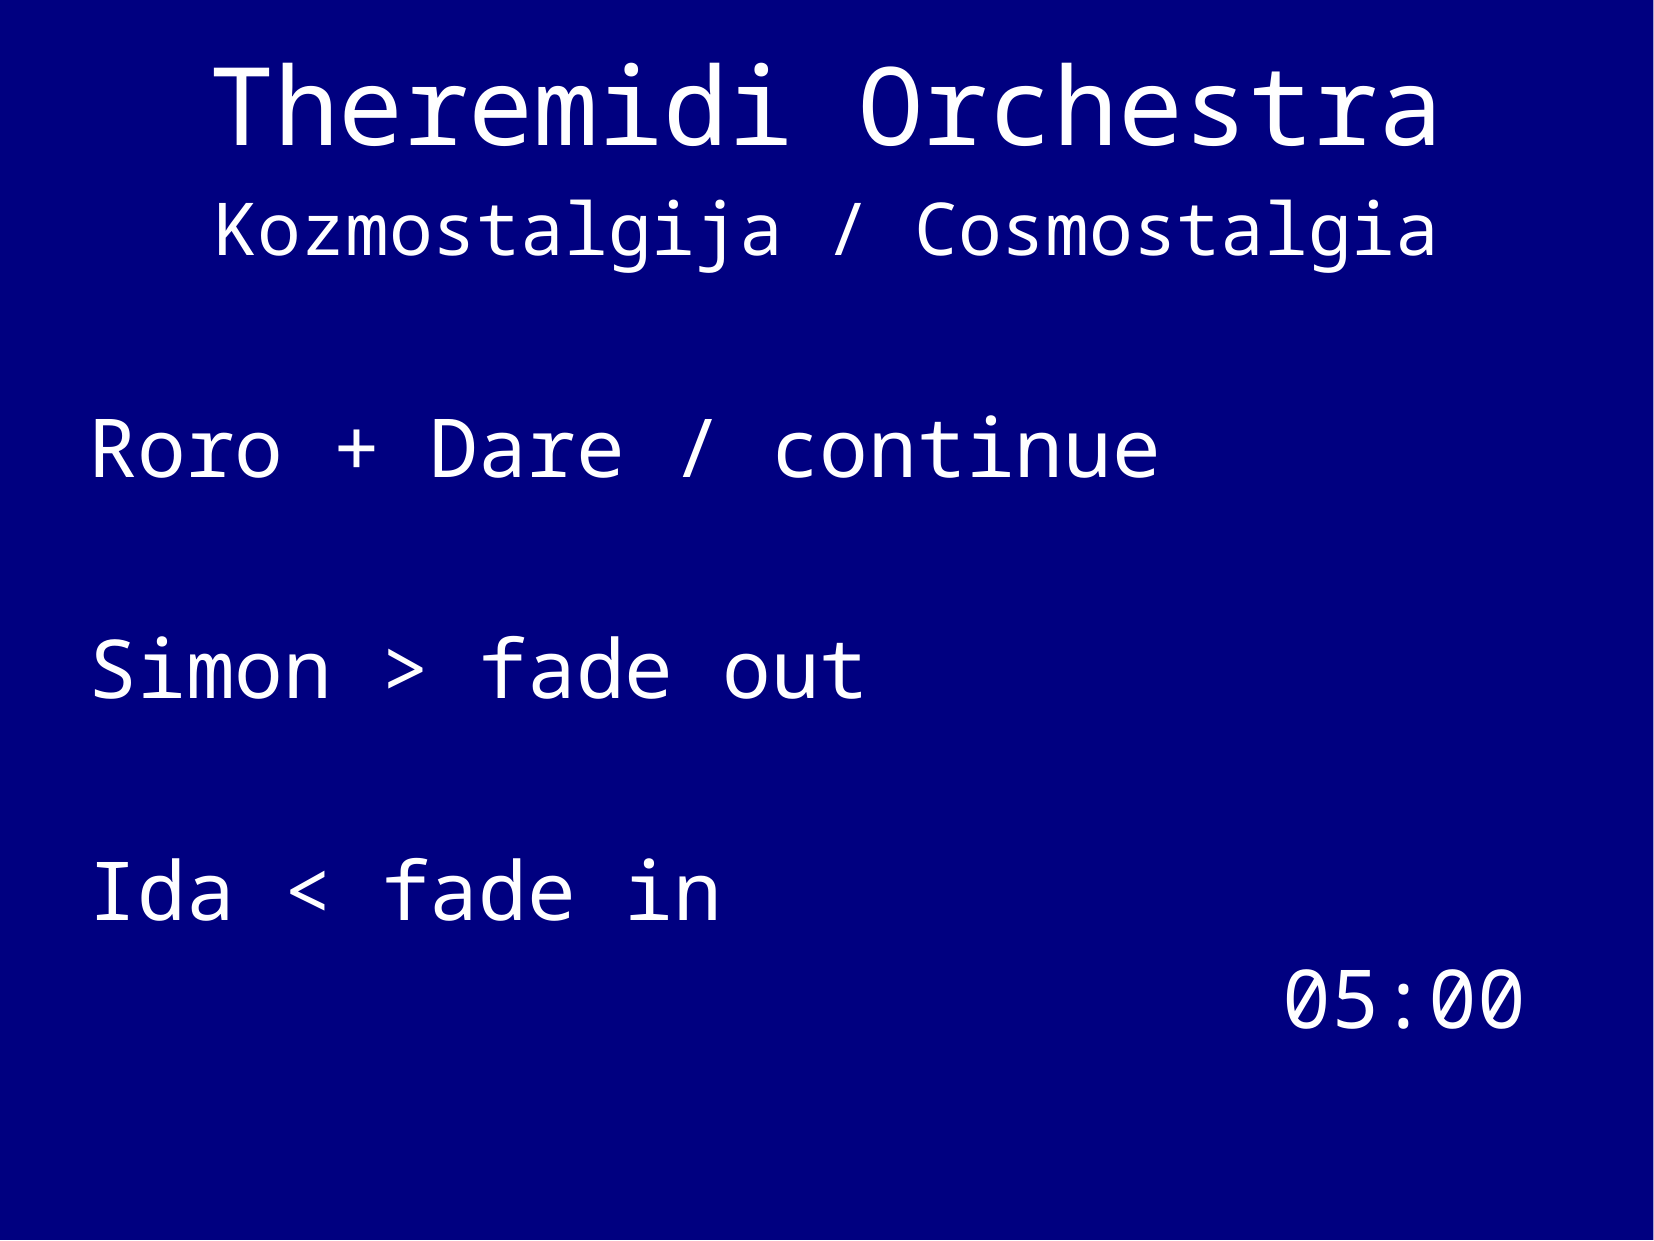

# Theremidi Orchestra Kozmostalgija / Cosmostalgia
Roro + Dare / continue
Simon > fade out
Ida < fade in
05:00